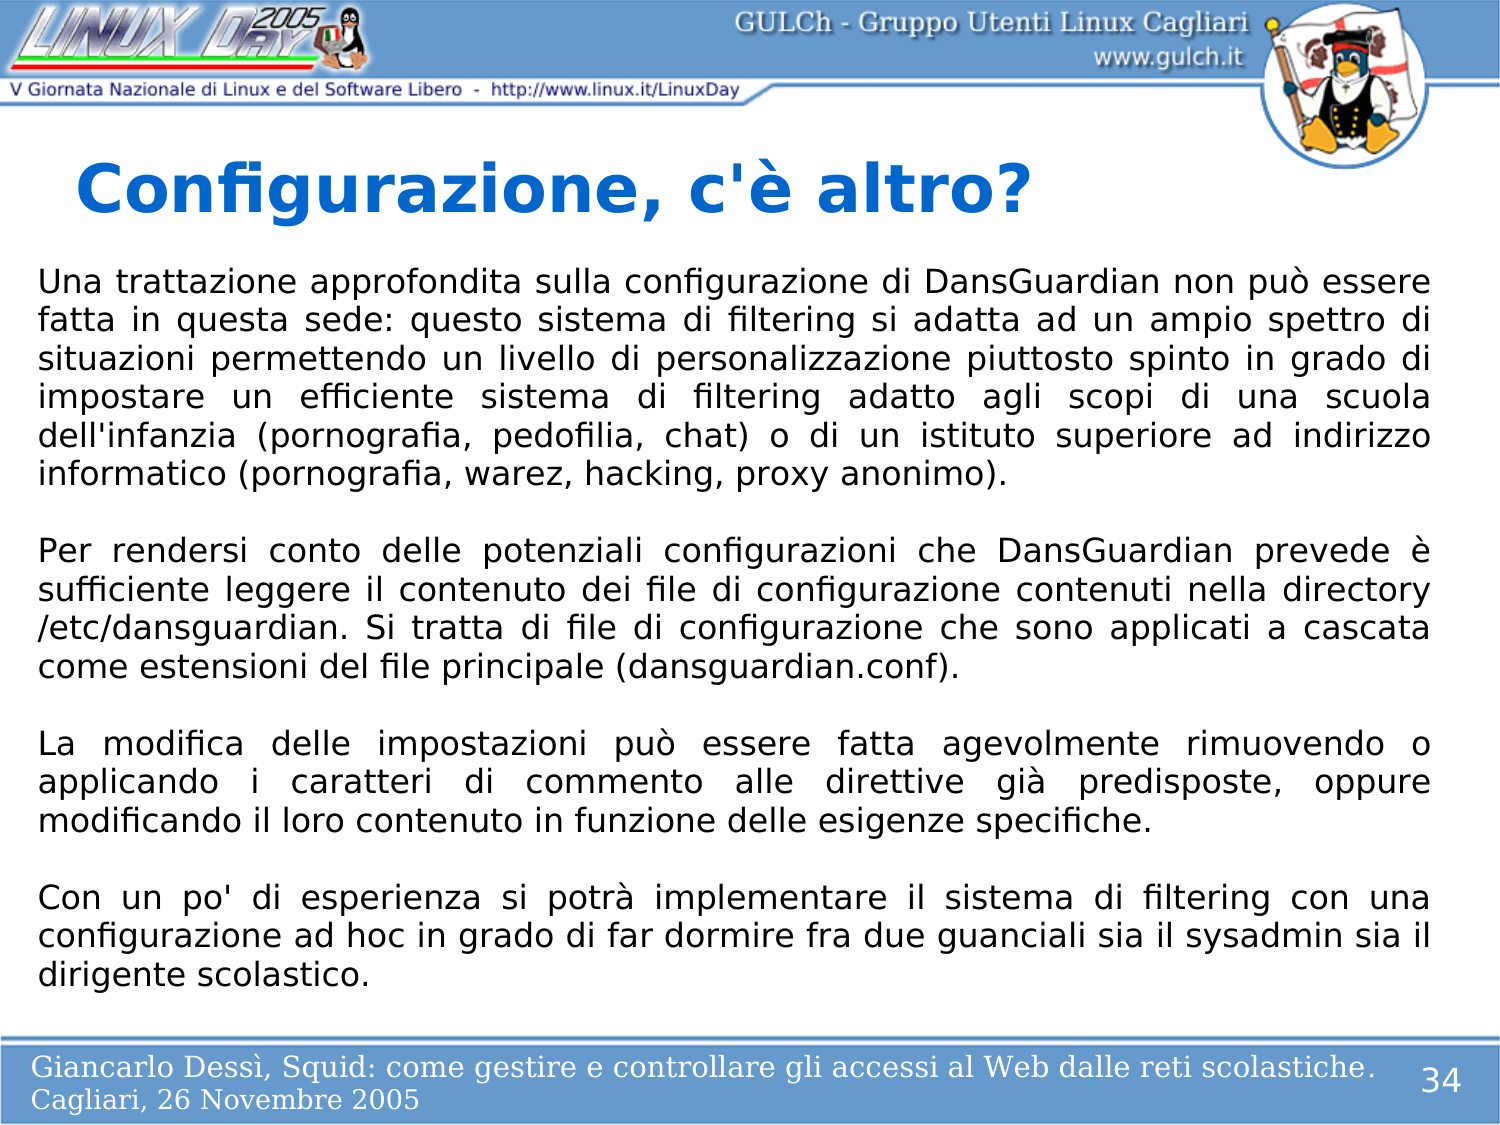

Configurazione, c'è altro?
Una trattazione approfondita sulla configurazione di DansGuardian non può essere fatta in questa sede: questo sistema di filtering si adatta ad un ampio spettro di situazioni permettendo un livello di personalizzazione piuttosto spinto in grado di impostare un efficiente sistema di filtering adatto agli scopi di una scuola dell'infanzia (pornografia, pedofilia, chat) o di un istituto superiore ad indirizzo informatico (pornografia, warez, hacking, proxy anonimo).
Per rendersi conto delle potenziali configurazioni che DansGuardian prevede è sufficiente leggere il contenuto dei file di configurazione contenuti nella directory /etc/dansguardian. Si tratta di file di configurazione che sono applicati a cascata come estensioni del file principale (dansguardian.conf).
La modifica delle impostazioni può essere fatta agevolmente rimuovendo o applicando i caratteri di commento alle direttive già predisposte, oppure modificando il loro contenuto in funzione delle esigenze specifiche.
Con un po' di esperienza si potrà implementare il sistema di filtering con una configurazione ad hoc in grado di far dormire fra due guanciali sia il sysadmin sia il dirigente scolastico.